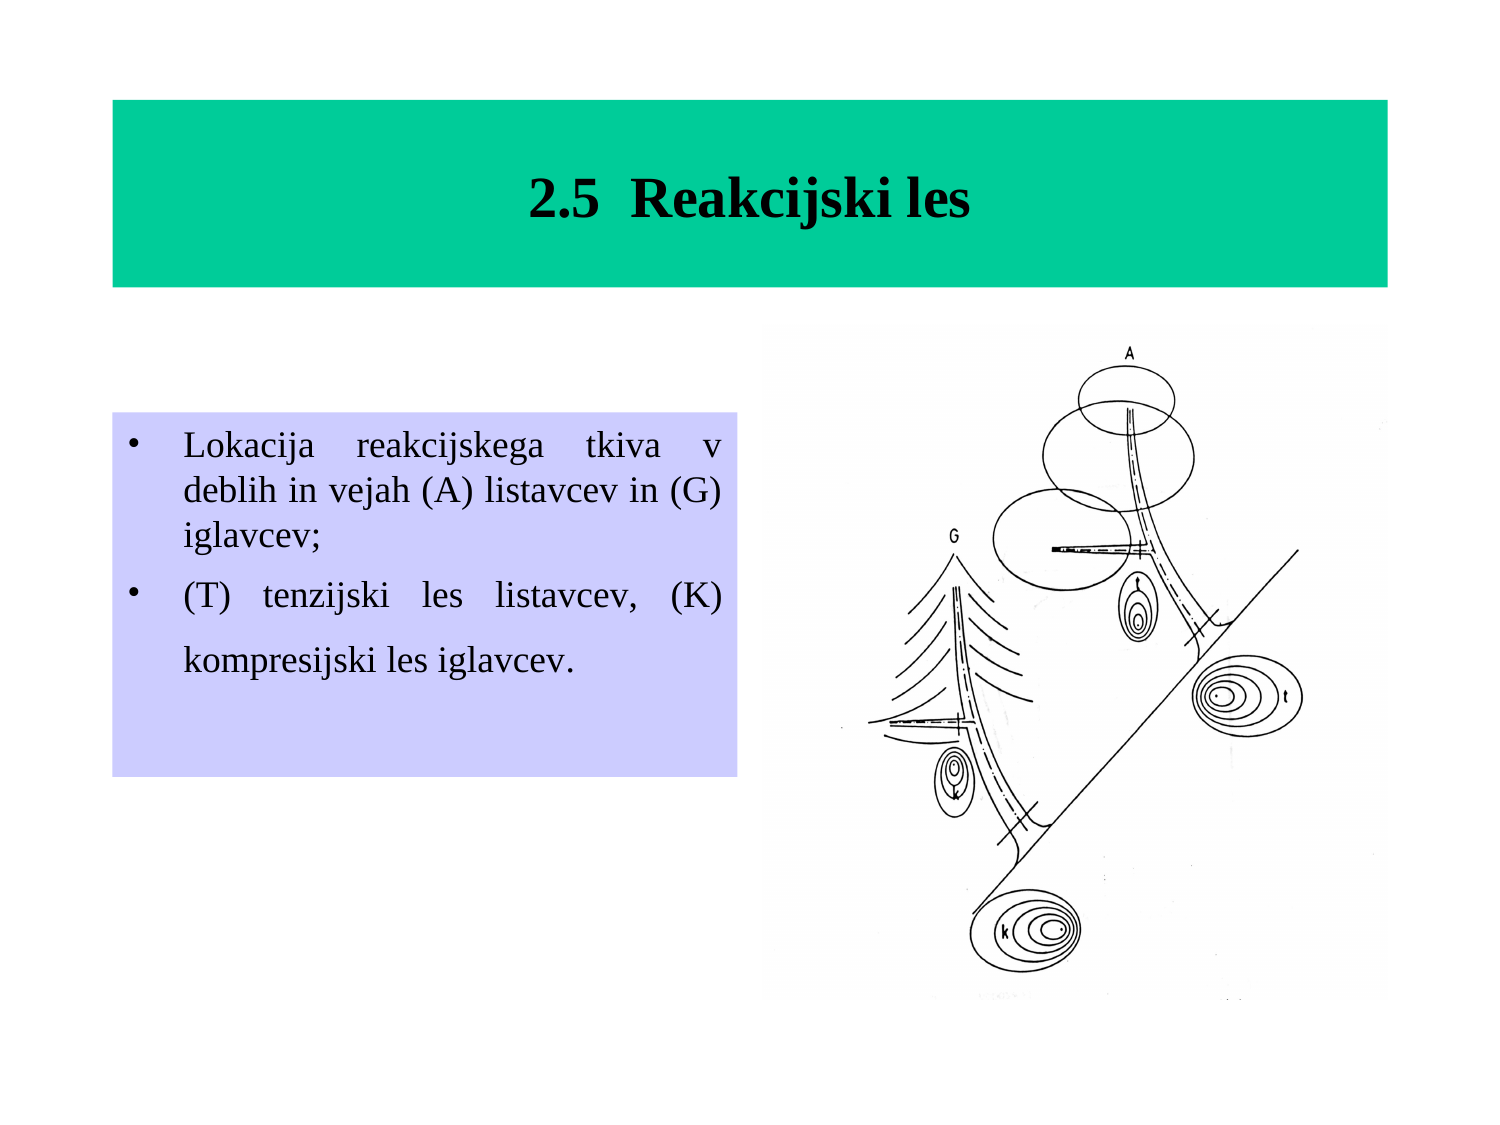

# 2.5 Reakcijski les
Lokacija reakcijskega tkiva v deblih in vejah (A) listavcev in (G) iglavcev;
(T) tenzijski les listavcev, (K) kompresijski les iglavcev.